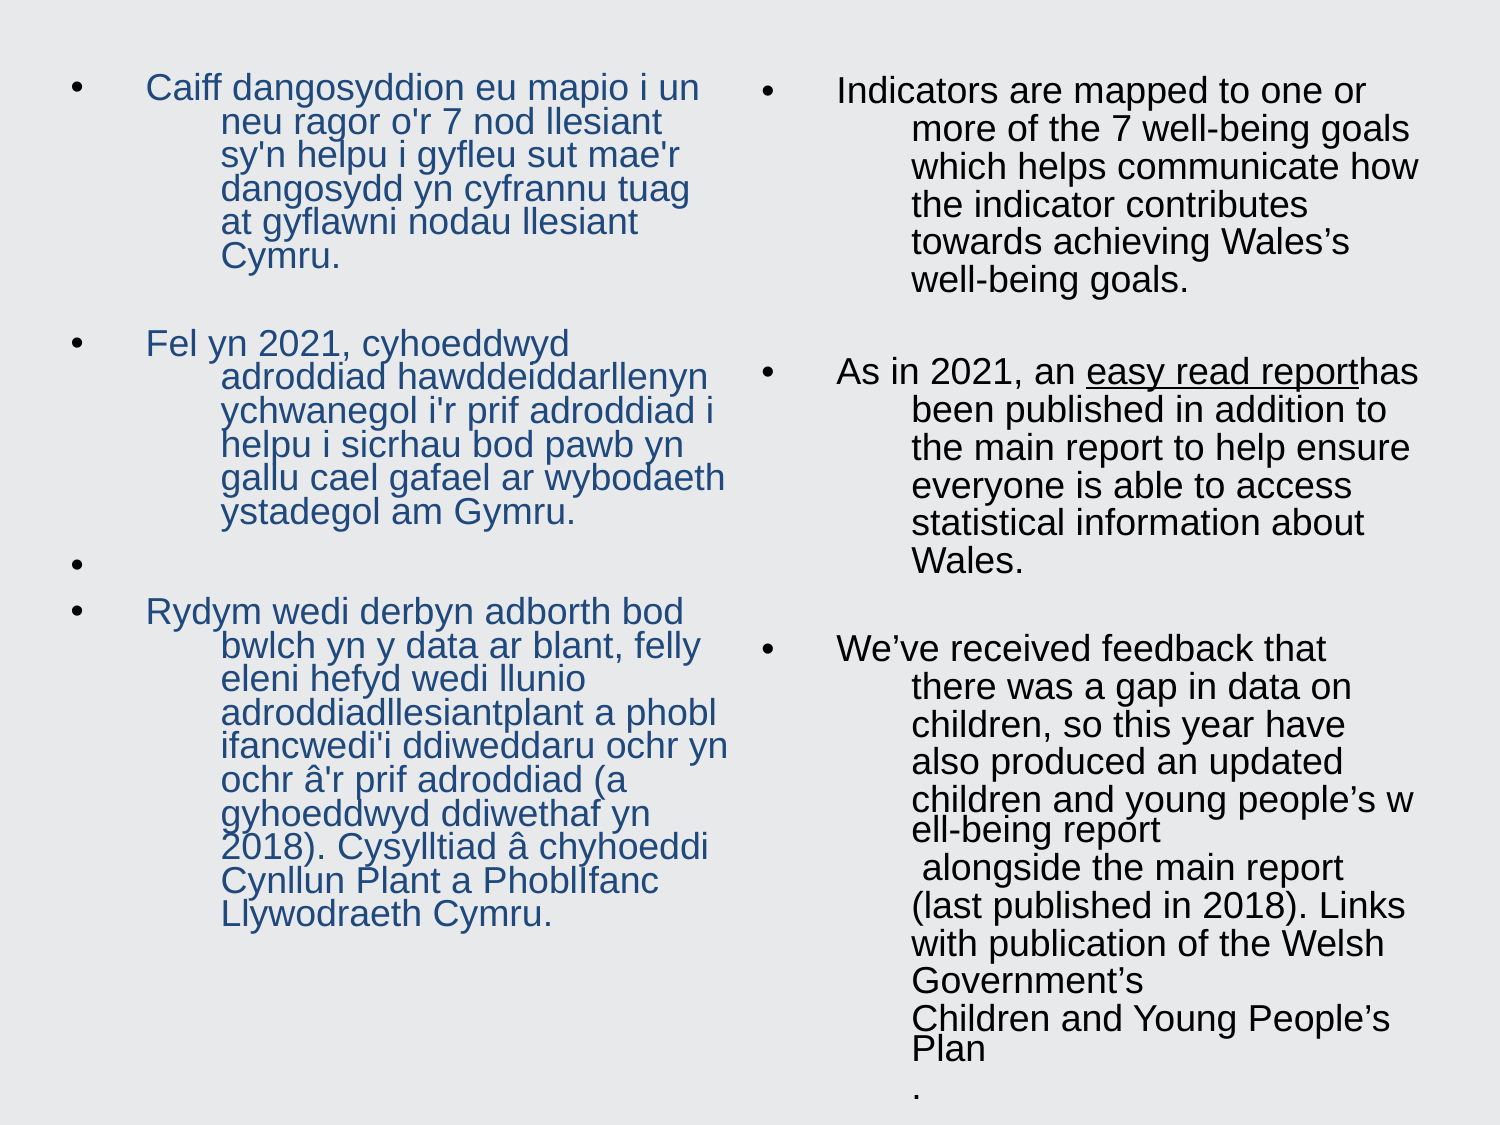

Caiff dangosyddion eu mapio i un neu ragor o'r 7 nod llesiant sy'n helpu i gyfleu sut mae'r dangosydd yn cyfrannu tuag at gyflawni nodau llesiant Cymru.
Fel yn 2021, cyhoeddwyd adroddiad hawddeiddarllenyn ychwanegol i'r prif adroddiad i helpu i sicrhau bod pawb yn gallu cael gafael ar wybodaeth ystadegol am Gymru.
Rydym wedi derbyn adborth bod bwlch yn y data ar blant, felly eleni hefyd wedi llunio adroddiadllesiantplant a phoblifancwedi'i ddiweddaru ochr yn ochr â'r prif adroddiad (a gyhoeddwyd ddiwethaf yn 2018). Cysylltiad â chyhoeddi Cynllun Plant a PhoblIfancLlywodraeth Cymru.
# Indicators are mapped to one or more of the 7 well-being goals which helps communicate how the indicator contributes towards achieving Wales’s well-being goals.
As in 2021, an easy read reporthas been published in addition to the main report to help ensure everyone is able to access statistical information about Wales.
We’ve received feedback that there was a gap in data on children, so this year have also produced an updated children and young people’s well-being report alongside the main report (last published in 2018). Links with publication of the Welsh Government’s Children and Young People’s Plan.